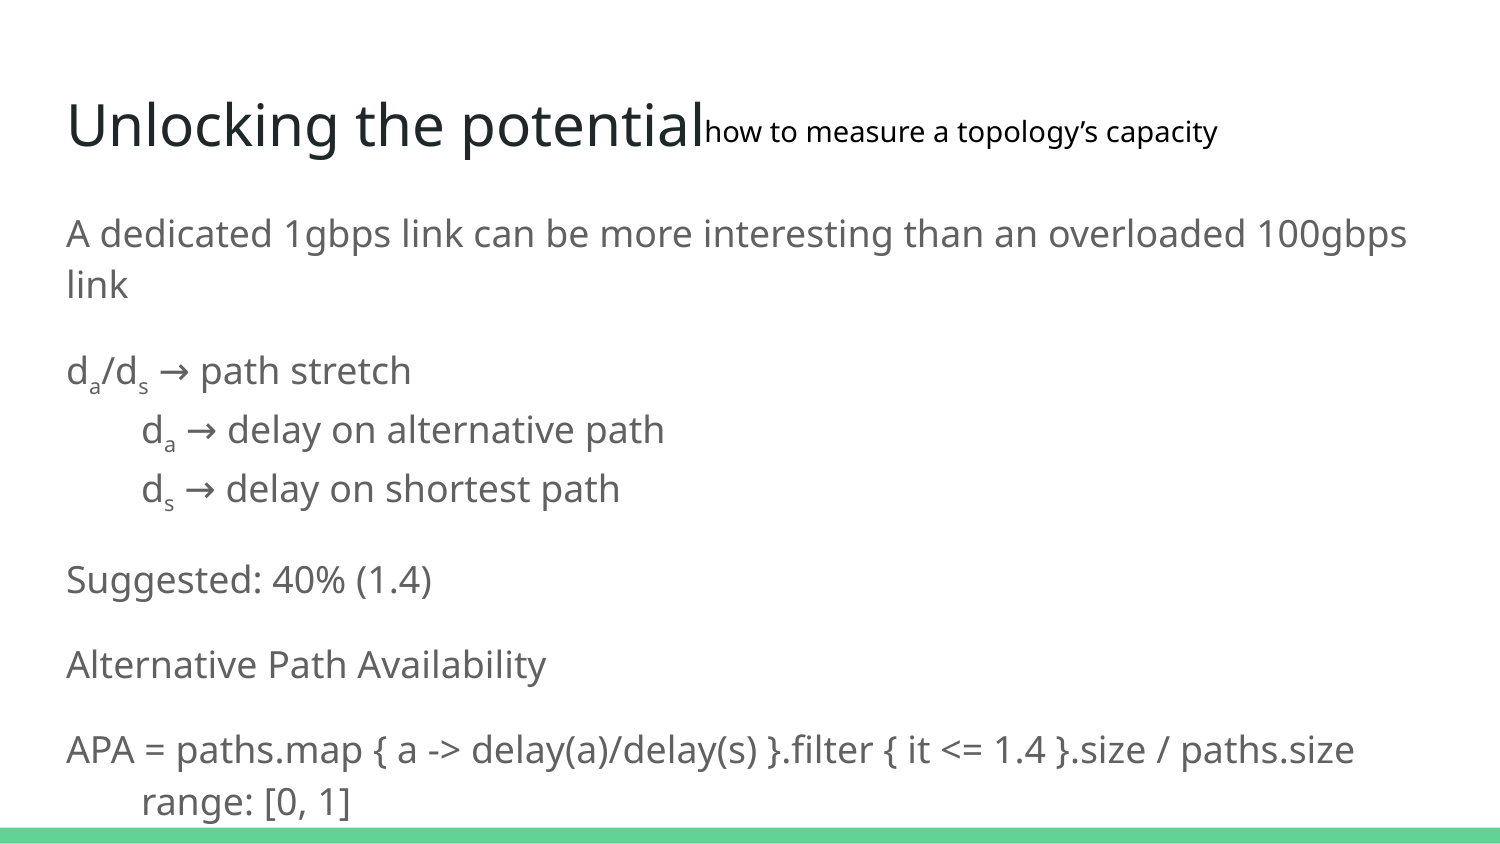

# Unlocking the potential
how to measure a topology’s capacity
A dedicated 1gbps link can be more interesting than an overloaded 100gbps link
da/ds → path stretch
	da → delay on alternative path
	ds → delay on shortest path
Suggested: 40% (1.4)
Alternative Path Availability
APA = paths.map { a -> delay(a)/delay(s) }.filter { it <= 1.4 }.size / paths.size
	range: [0, 1]